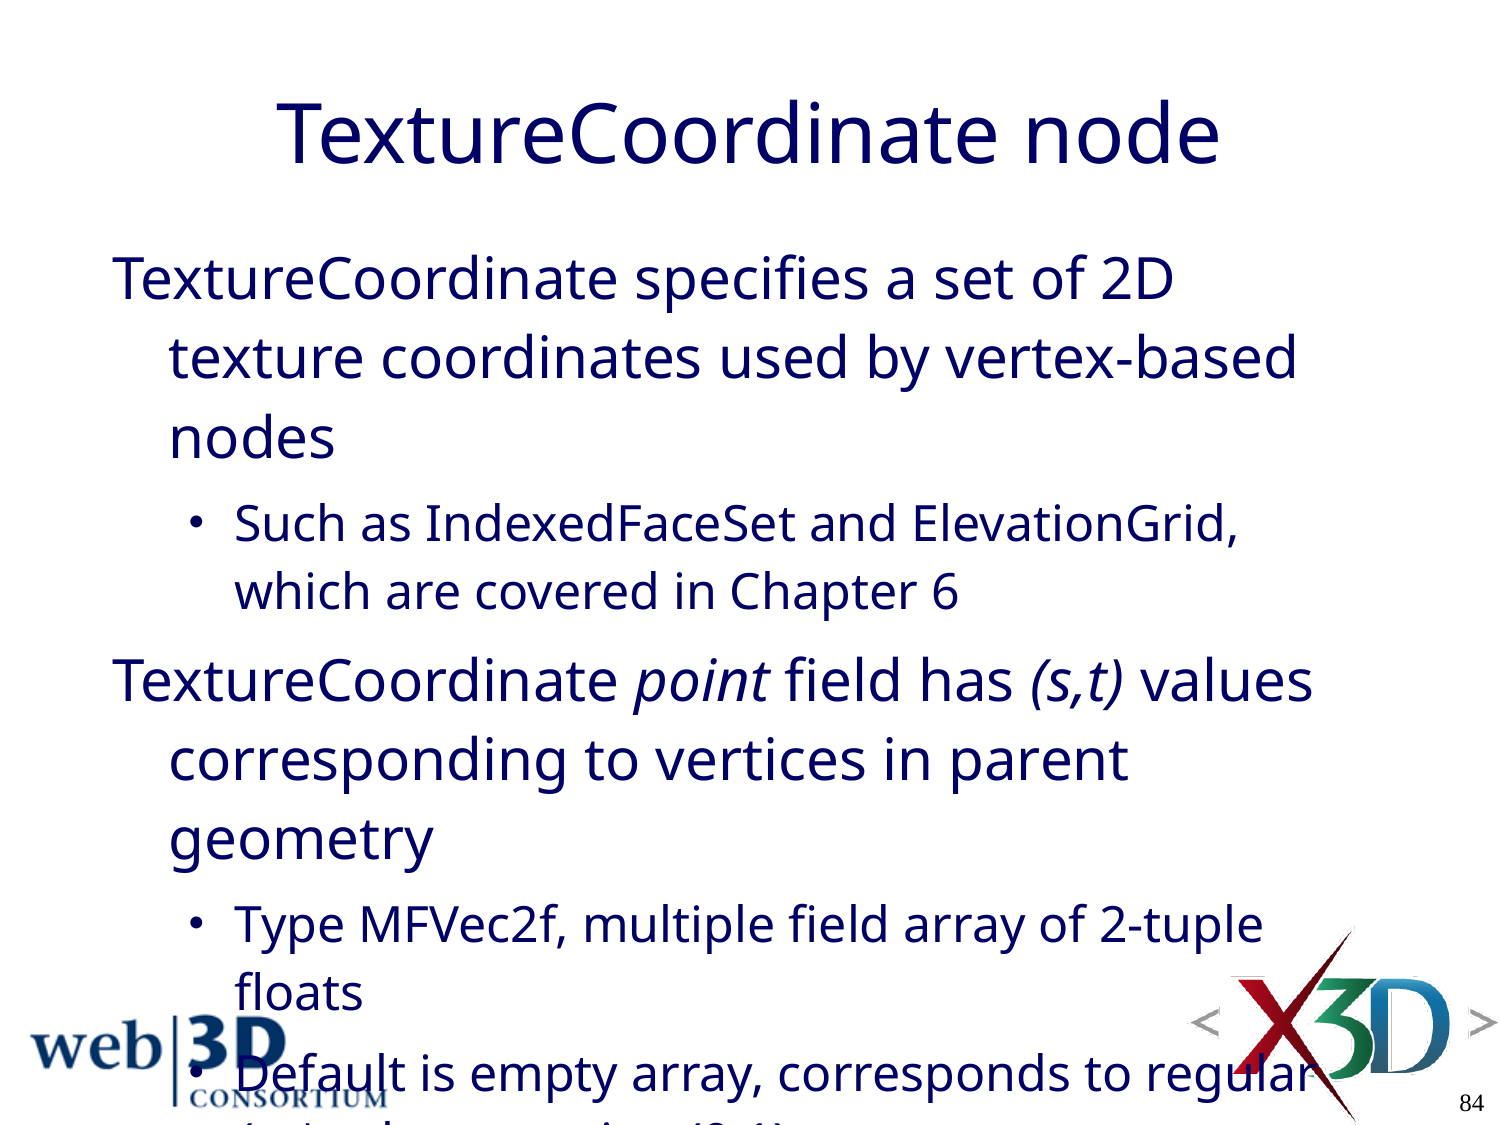

# TextureCoordinate node
TextureCoordinate specifies a set of 2D texture coordinates used by vertex-based nodes
Such as IndexedFaceSet and ElevationGrid, which are covered in Chapter 6
TextureCoordinate point field has (s,t) values corresponding to vertices in parent geometry
Type MFVec2f, multiple field array of 2-tuple floats
Default is empty array, corresponds to regular (s,t) values ranging (0,1)
Best approach: use special authoring tools